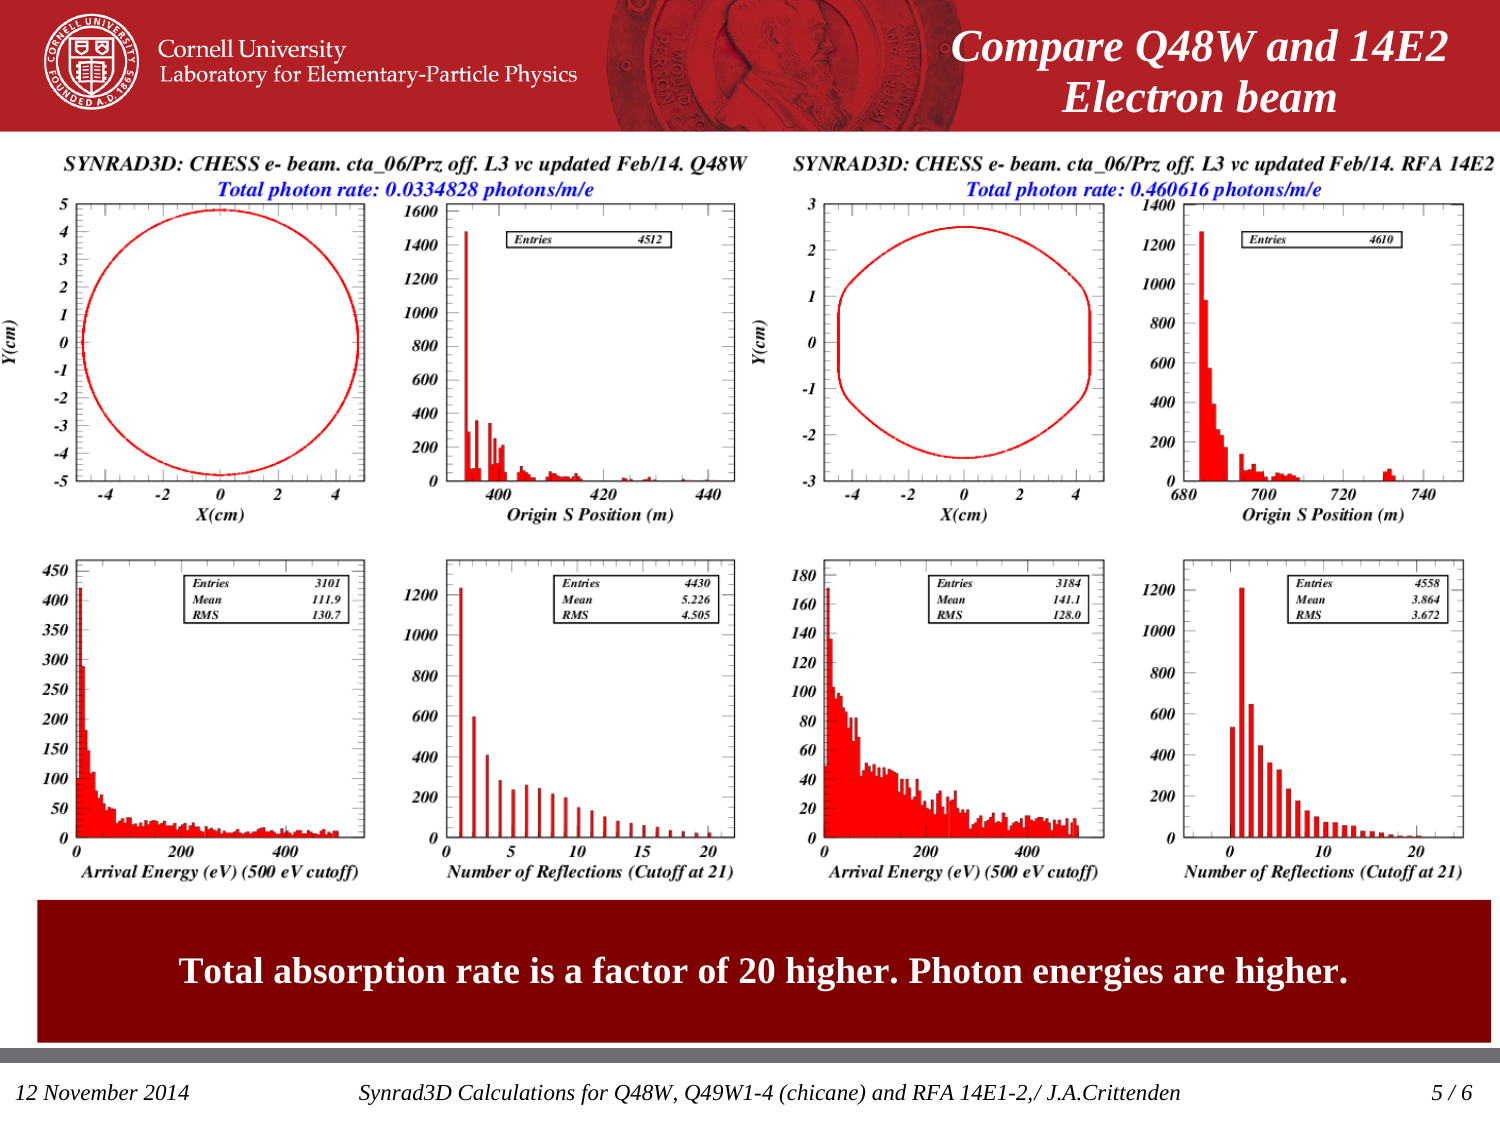

# Compare Q48W and 14E2 Electron beam
Total absorption rate is a factor of 20 higher. Photon energies are higher.